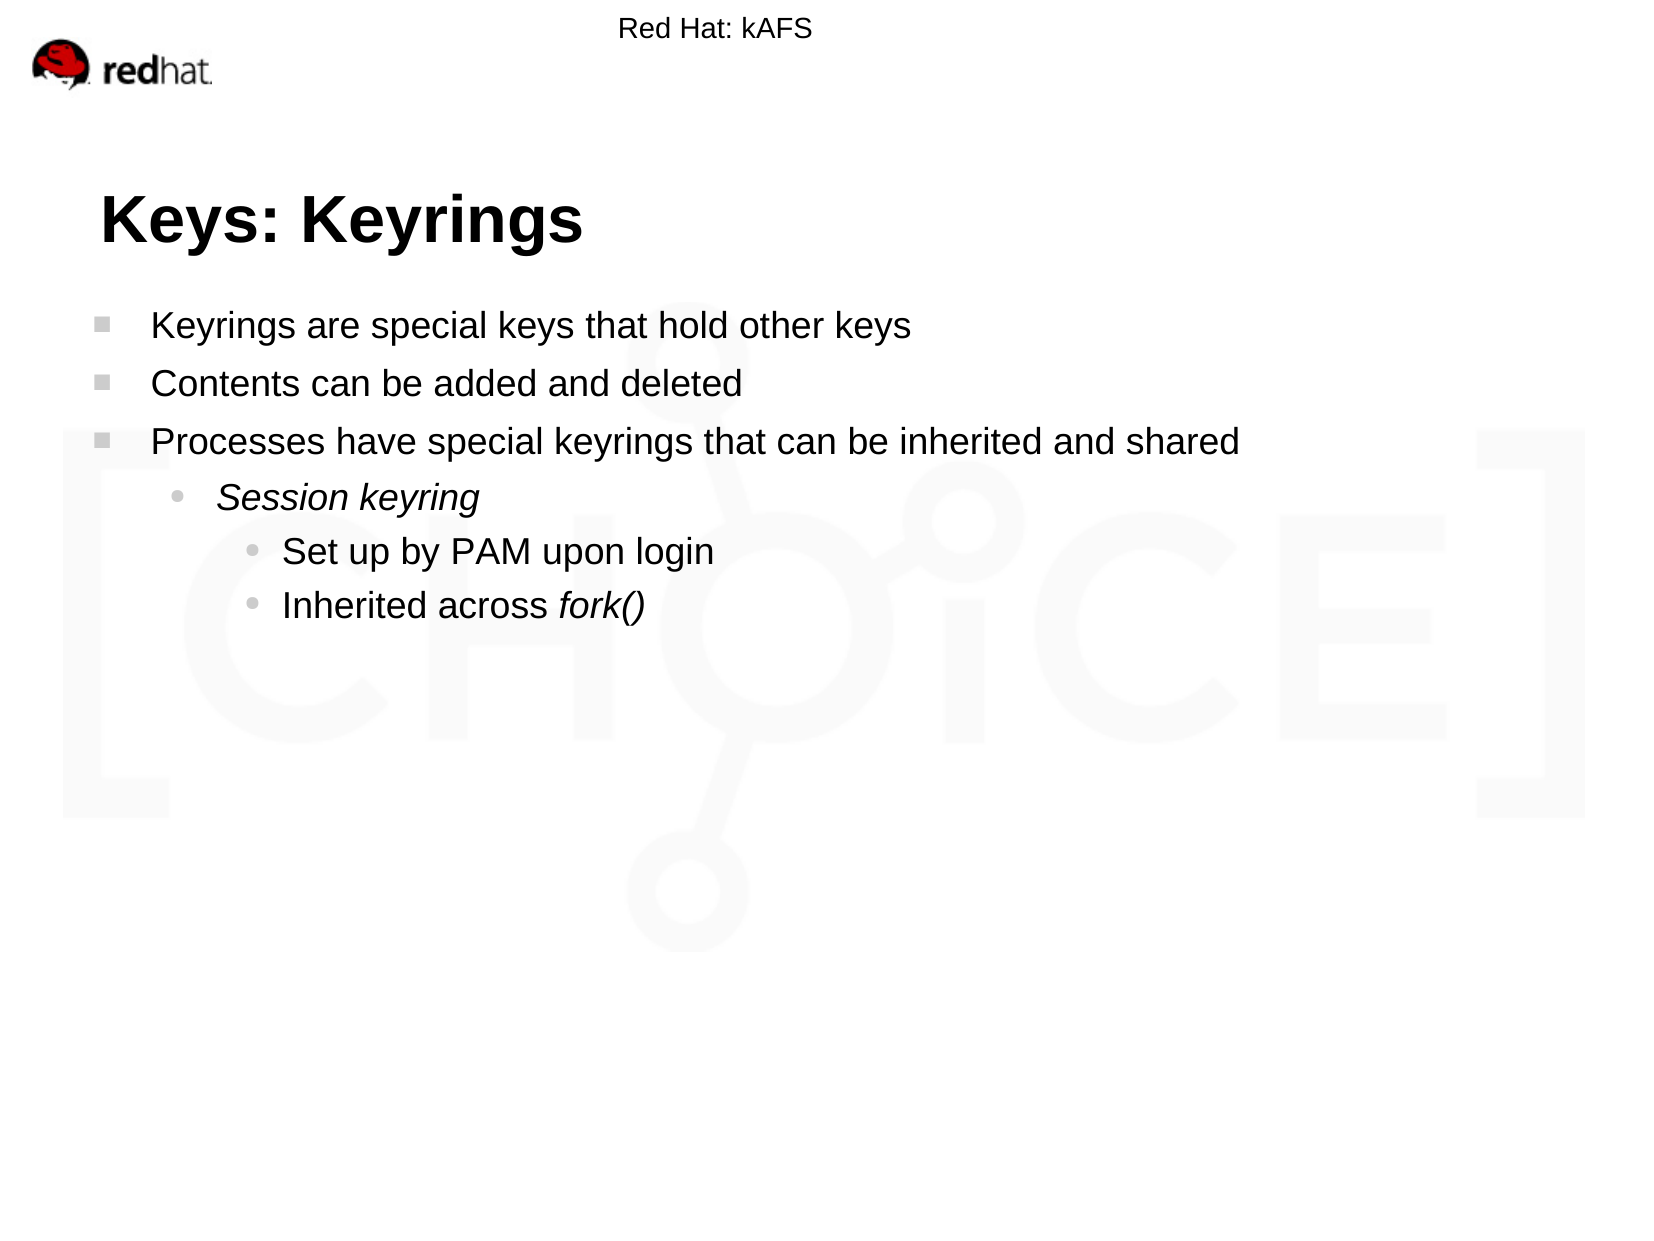

# Keys: Keyrings
Keyrings are special keys that hold other keys
Contents can be added and deleted
Processes have special keyrings that can be inherited and shared
Session keyring
Set up by PAM upon login
Inherited across fork()